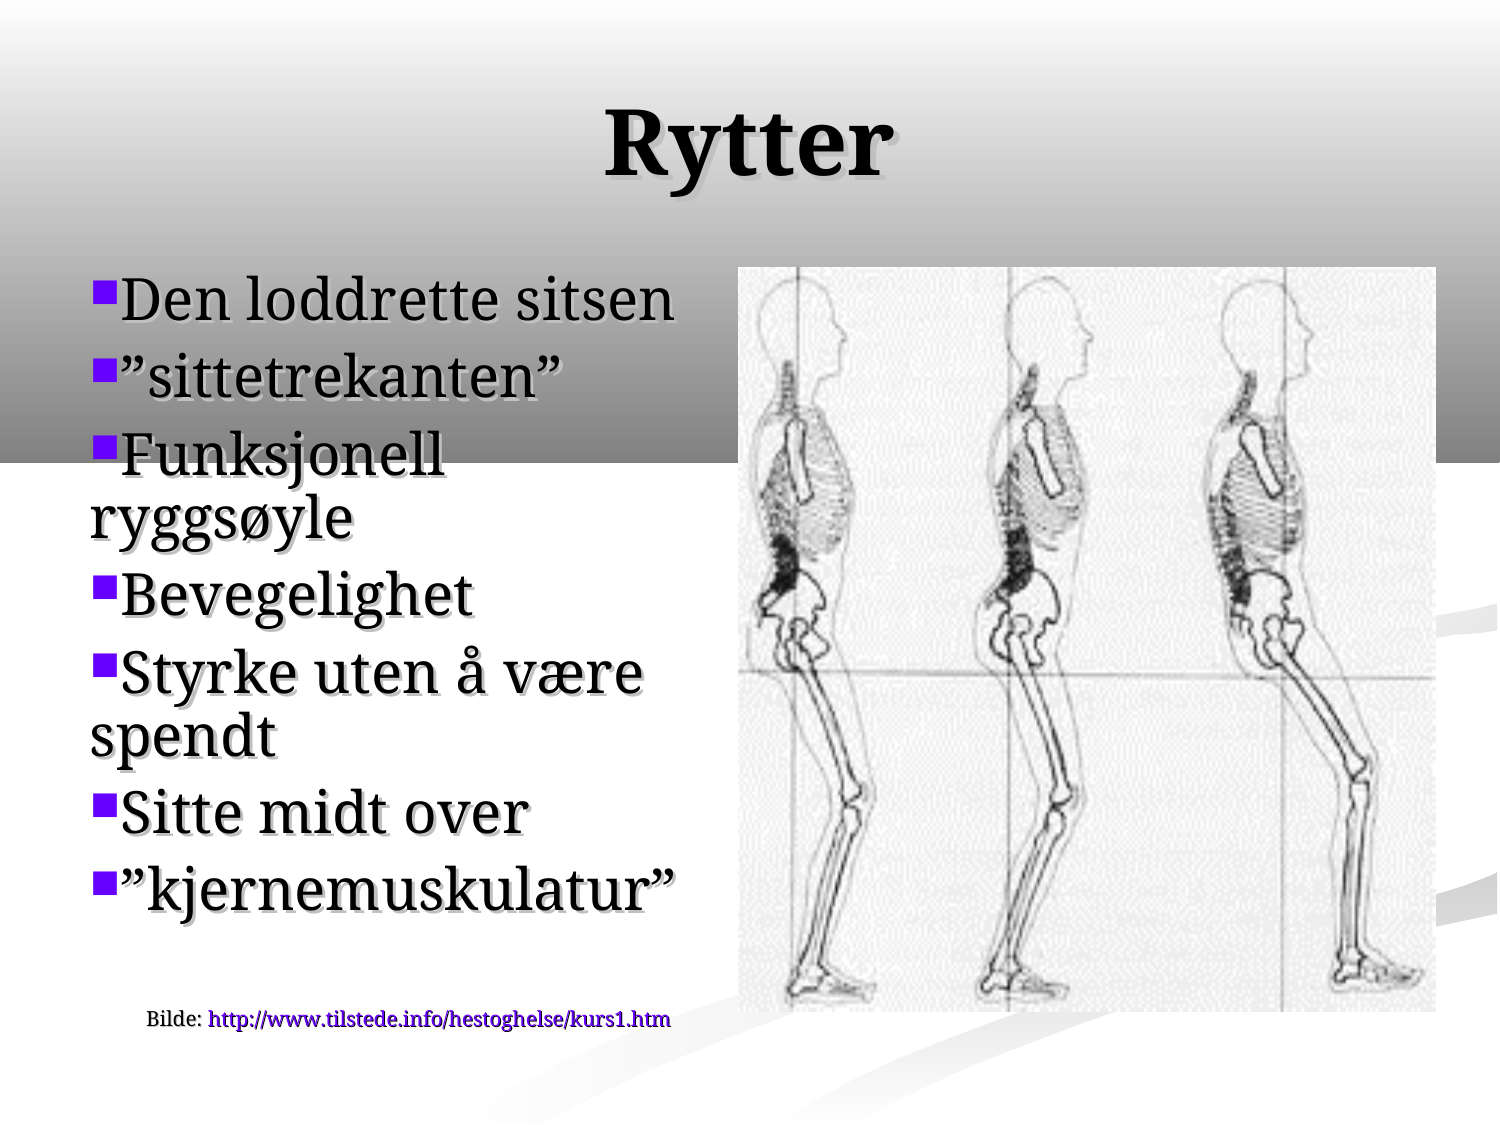

# Rytter
Den loddrette sitsen
”sittetrekanten”
Funksjonell ryggsøyle
Bevegelighet
Styrke uten å være spendt
Sitte midt over
”kjernemuskulatur”
Bilde: http://www.tilstede.info/hestoghelse/kurs1.htm